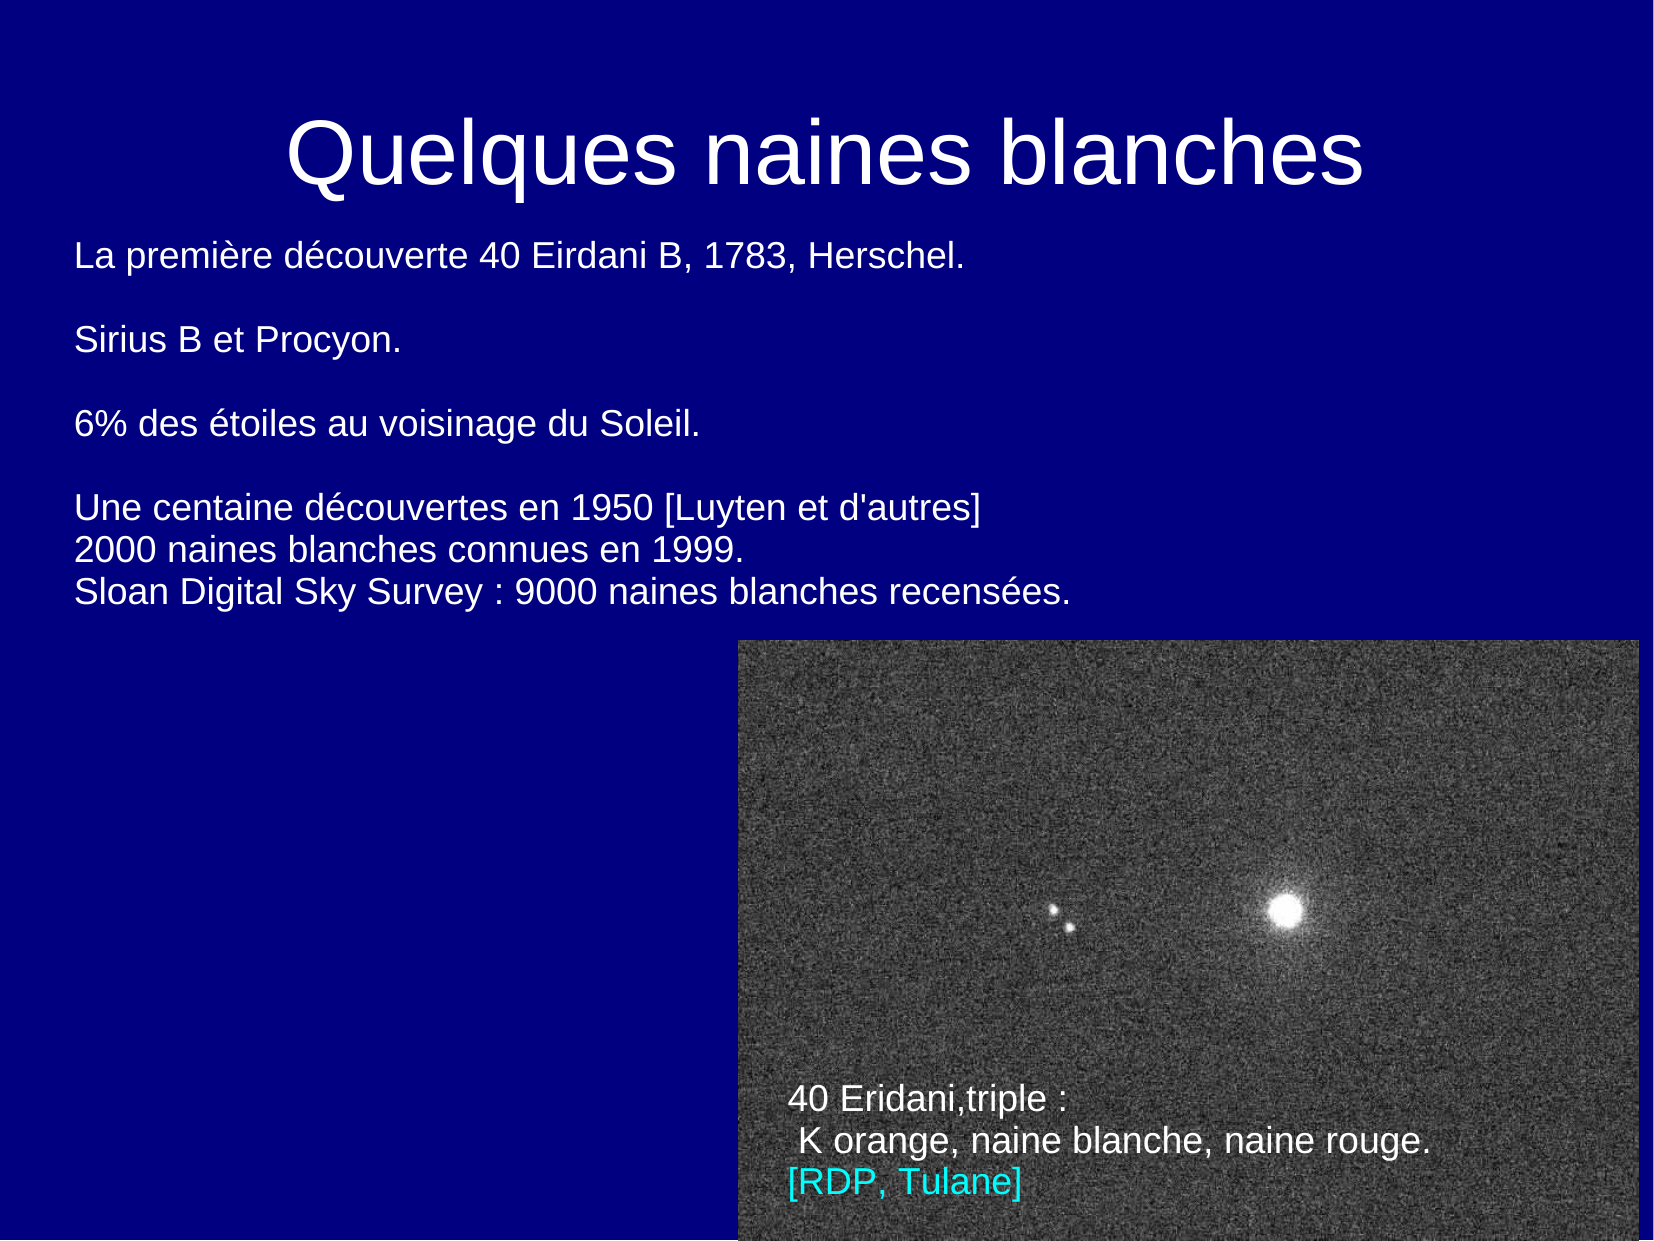

# Quelques naines blanches
La première découverte 40 Eirdani B, 1783, Herschel.
Sirius B et Procyon.
6% des étoiles au voisinage du Soleil.
Une centaine découvertes en 1950 [Luyten et d'autres]
2000 naines blanches connues en 1999.
Sloan Digital Sky Survey : 9000 naines blanches recensées.
40 Eridani,triple :
 K orange, naine blanche, naine rouge.
[RDP, Tulane]